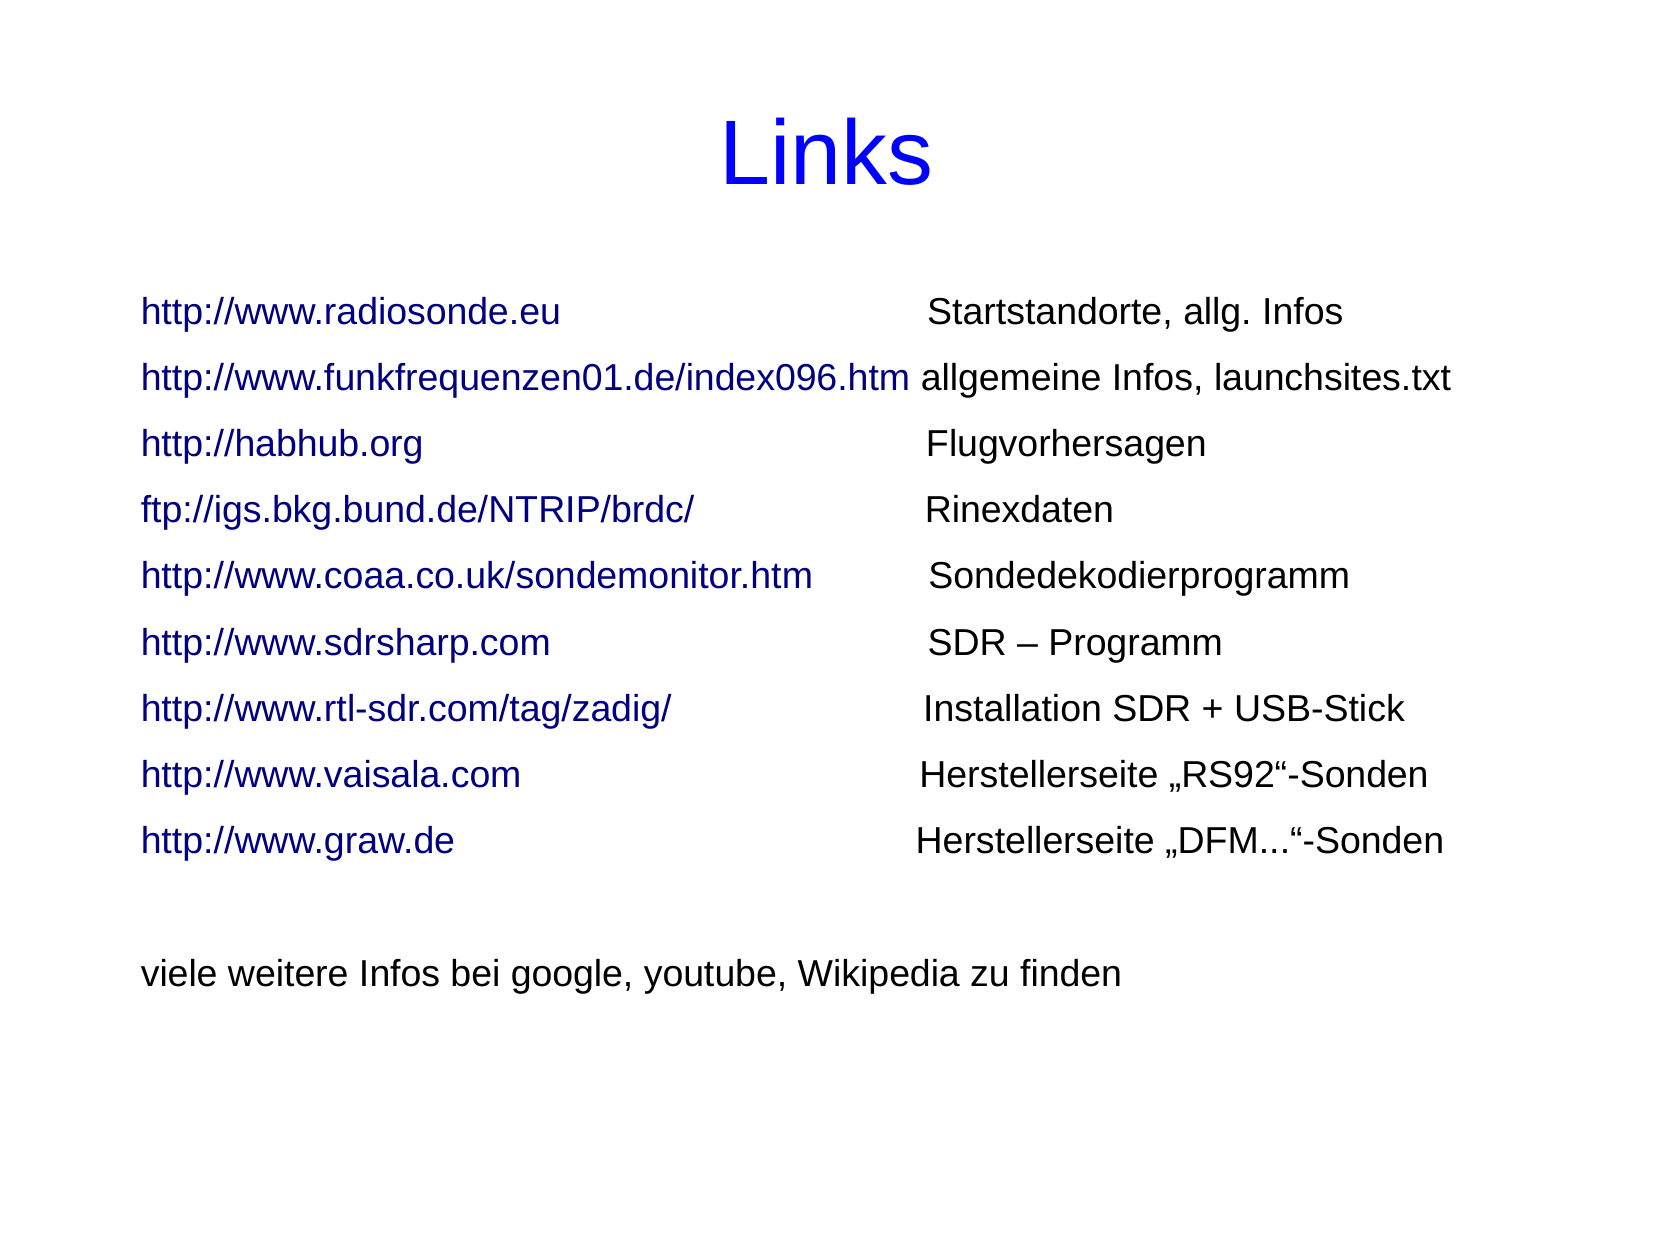

# Links
http://www.radiosonde.eu Startstandorte, allg. Infos
http://www.funkfrequenzen01.de/index096.htm allgemeine Infos, launchsites.txt
http://habhub.org Flugvorhersagen
ftp://igs.bkg.bund.de/NTRIP/brdc/ Rinexdaten
http://www.coaa.co.uk/sondemonitor.htm Sondedekodierprogramm
http://www.sdrsharp.com SDR – Programm
http://www.rtl-sdr.com/tag/zadig/ Installation SDR + USB-Stick
http://www.vaisala.com Herstellerseite „RS92“-Sonden
http://www.graw.de Herstellerseite „DFM...“-Sonden
viele weitere Infos bei google, youtube, Wikipedia zu finden